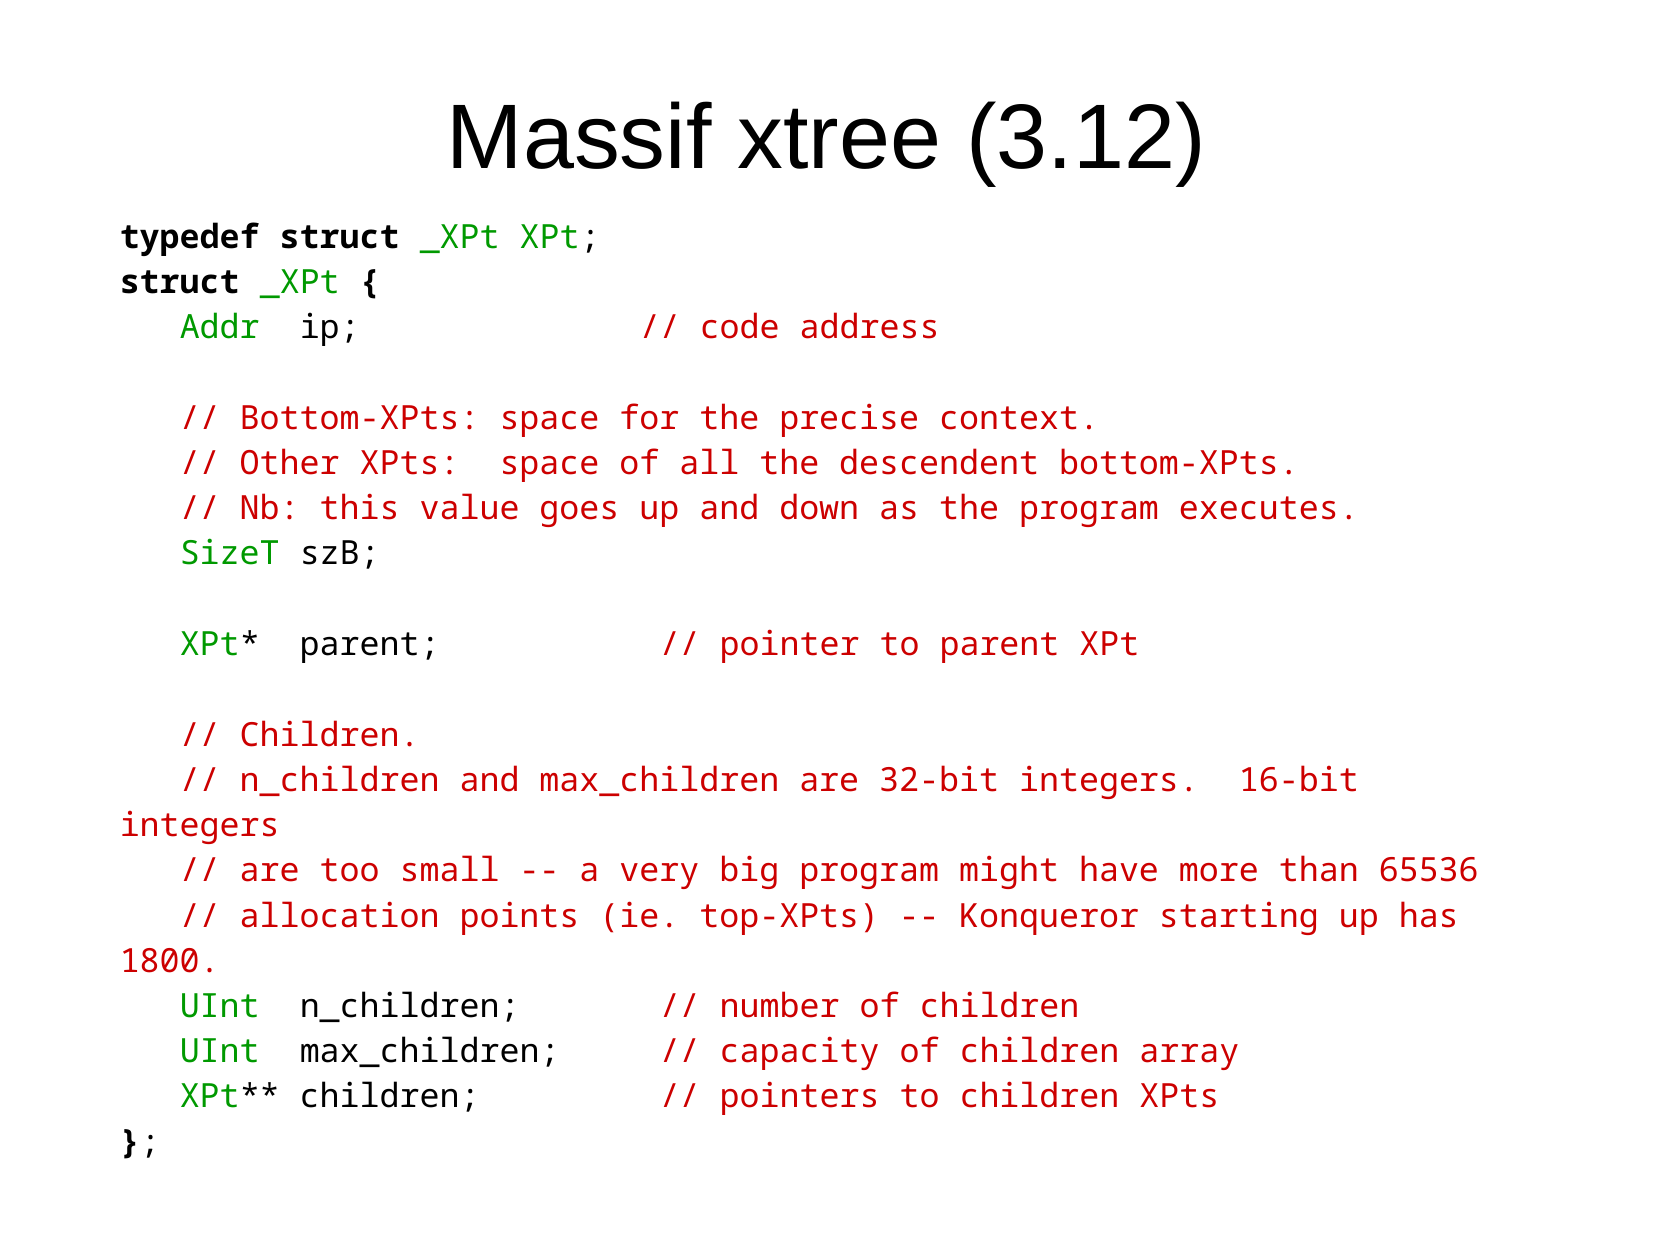

# Massif xtree (3.12)
typedef struct _XPt XPt;
struct _XPt {
 Addr ip; // code address
 // Bottom-XPts: space for the precise context.
 // Other XPts: space of all the descendent bottom-XPts.
 // Nb: this value goes up and down as the program executes.
 SizeT szB;
 XPt* parent; // pointer to parent XPt
 // Children.
 // n_children and max_children are 32-bit integers. 16-bit integers
 // are too small -- a very big program might have more than 65536
 // allocation points (ie. top-XPts) -- Konqueror starting up has 1800.
 UInt n_children; // number of children
 UInt max_children; // capacity of children array
 XPt** children; // pointers to children XPts
};